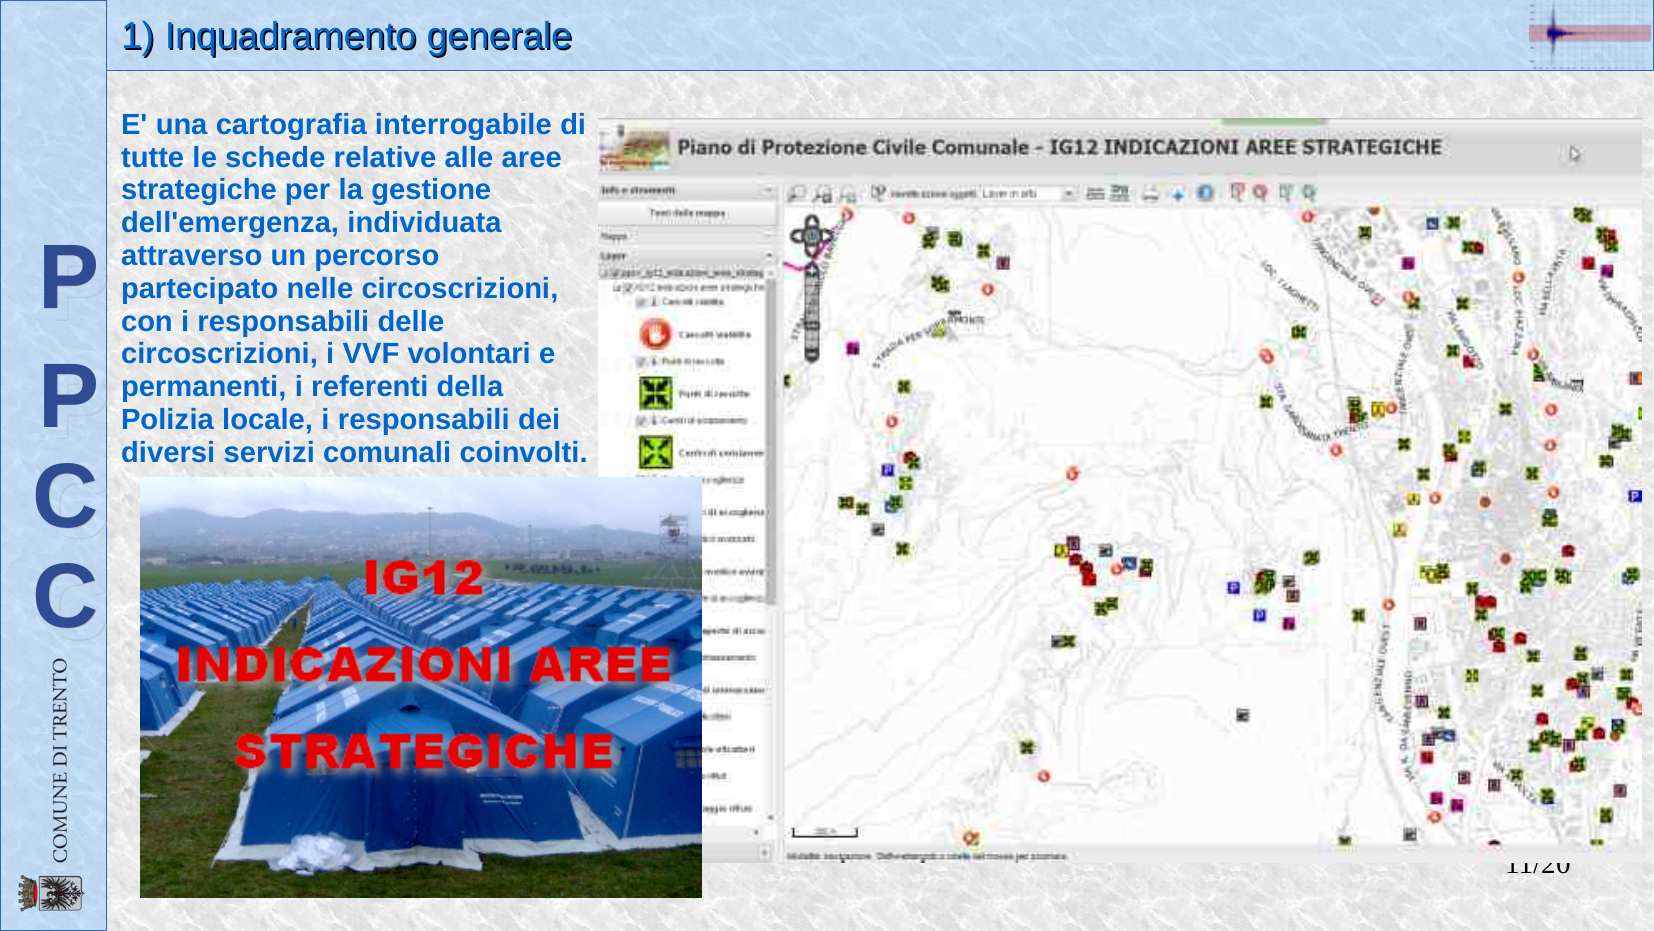

1) Inquadramento generale
E' una cartografia interrogabile di tutte le schede relative alle aree strategiche per la gestione dell'emergenza, individuata attraverso un percorso partecipato nelle circoscrizioni, con i responsabili delle circoscrizioni, i VVF volontari e permanenti, i referenti della Polizia locale, i responsabili dei diversi servizi comunali coinvolti.
11